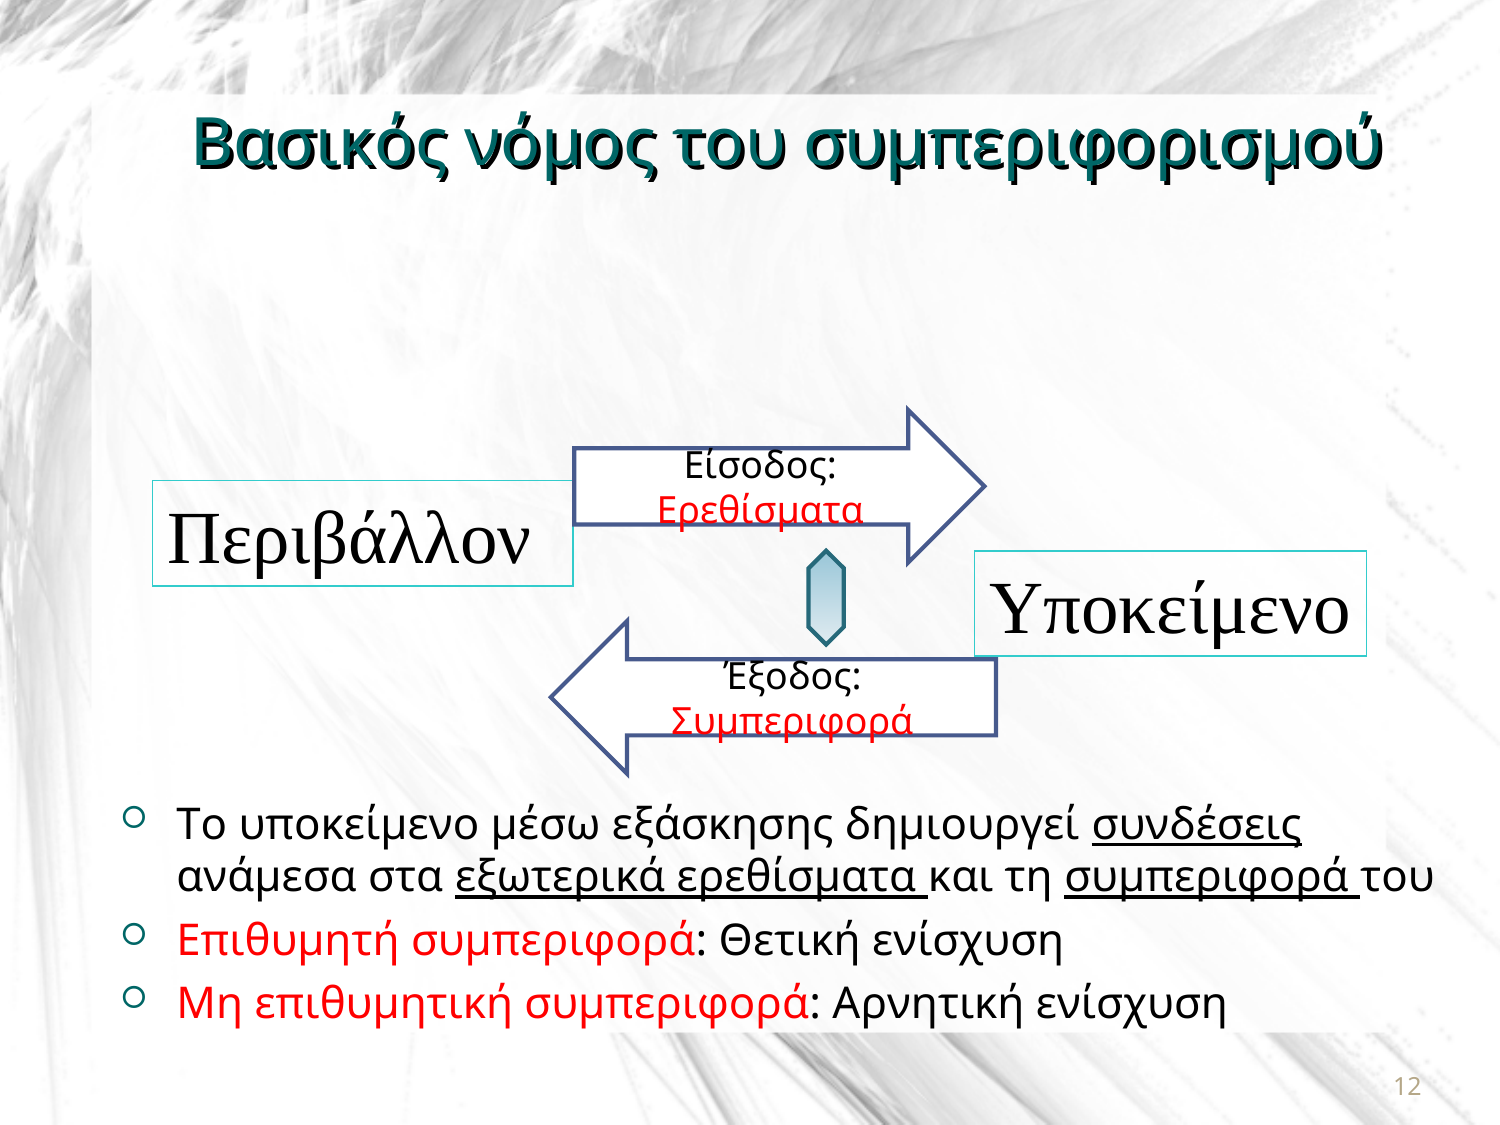

Βασικός νόμος του συμπεριφορισμού
Το υποκείμενο μέσω εξάσκησης δημιουργεί συνδέσεις ανάμεσα στα εξωτερικά ερεθίσματα και τη συμπεριφορά του
Επιθυμητή συμπεριφορά: Θετική ενίσχυση
Μη επιθυμητική συμπεριφορά: Αρνητική ενίσχυση
Είσοδος: Ερεθίσματα
Περιβάλλον
Υποκείμενο
Έξοδος: Συμπεριφορά